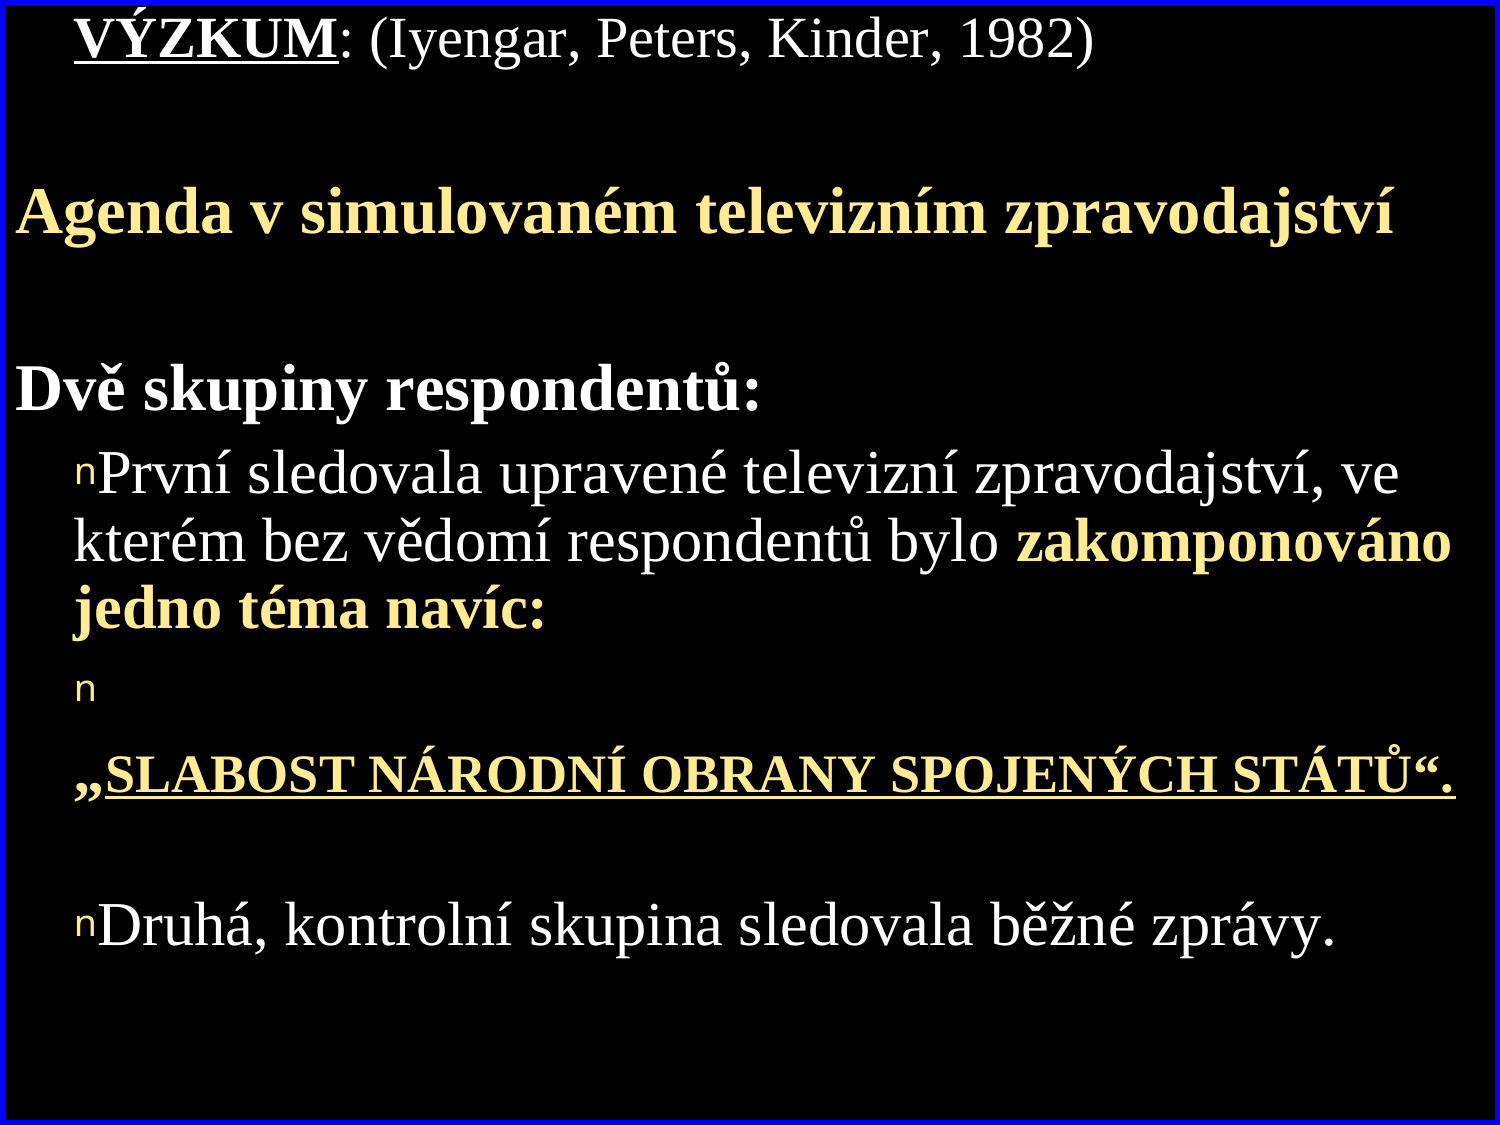

# VÝZKUM: (Iyengar, Peters, Kinder, 1982)
Agenda v simulovaném televizním zpravodajství
Dvě skupiny respondentů:
První sledovala upravené televizní zpravodajství, ve kterém bez vědomí respondentů bylo zakomponováno jedno téma navíc:
„SLABOST NÁRODNÍ OBRANY SPOJENÝCH STÁTŮ“.
Druhá, kontrolní skupina sledovala běžné zprávy.